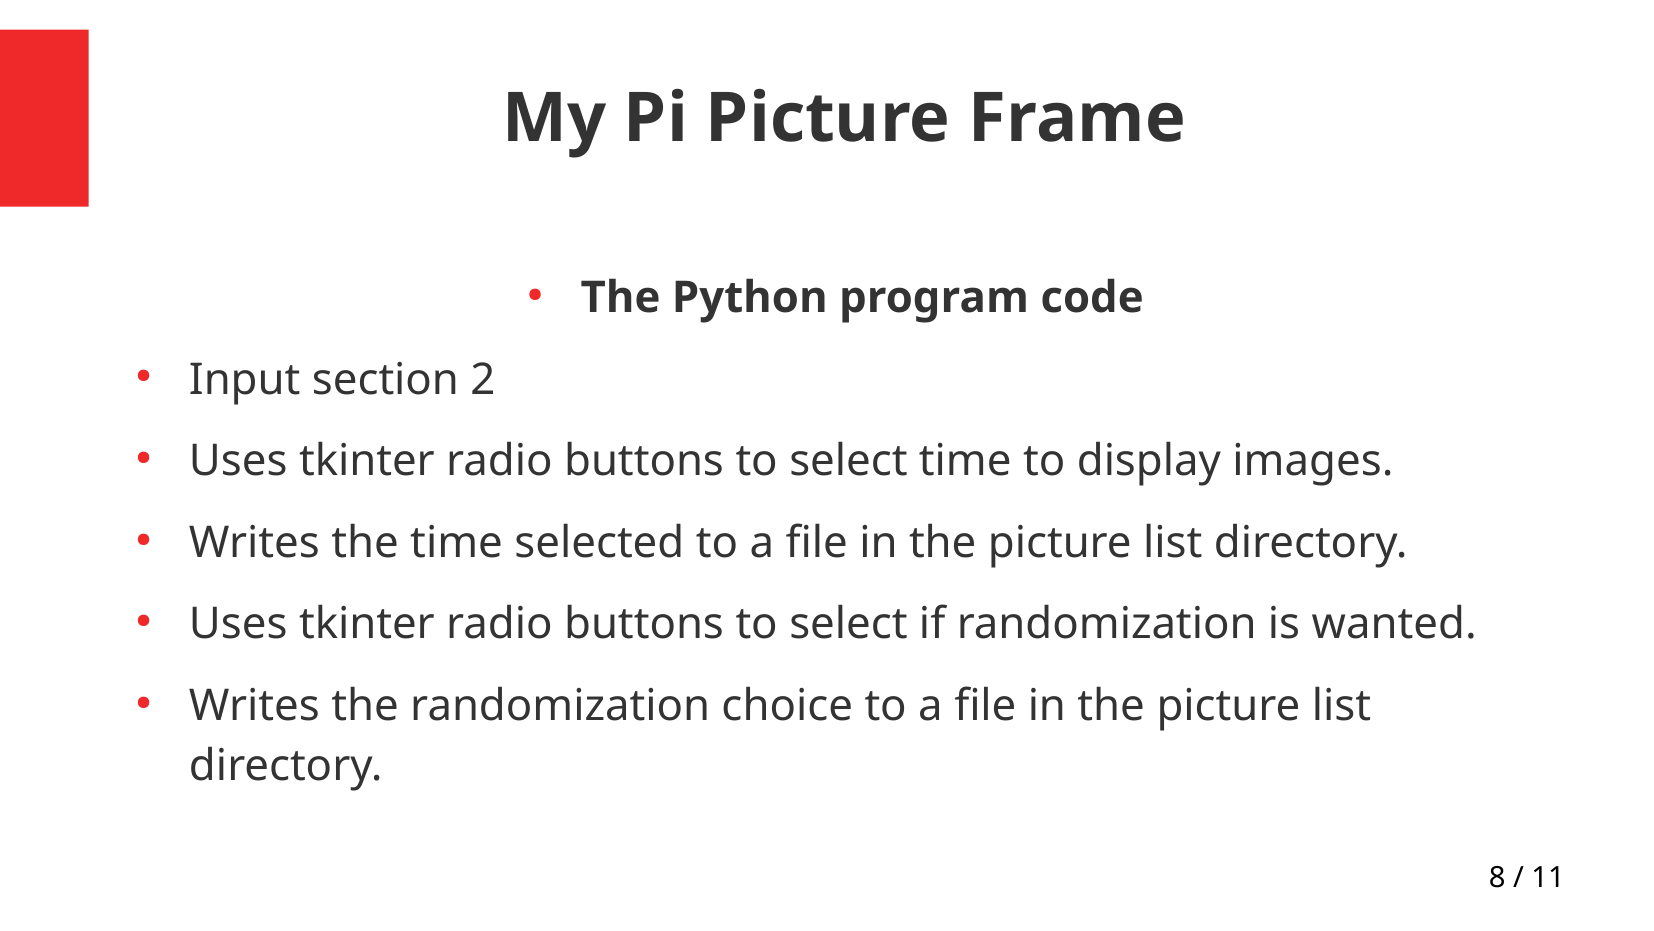

# My Pi Picture Frame
The Python program code
Input section 2
Uses tkinter radio buttons to select time to display images.
Writes the time selected to a file in the picture list directory.
Uses tkinter radio buttons to select if randomization is wanted.
Writes the randomization choice to a file in the picture list directory.
8